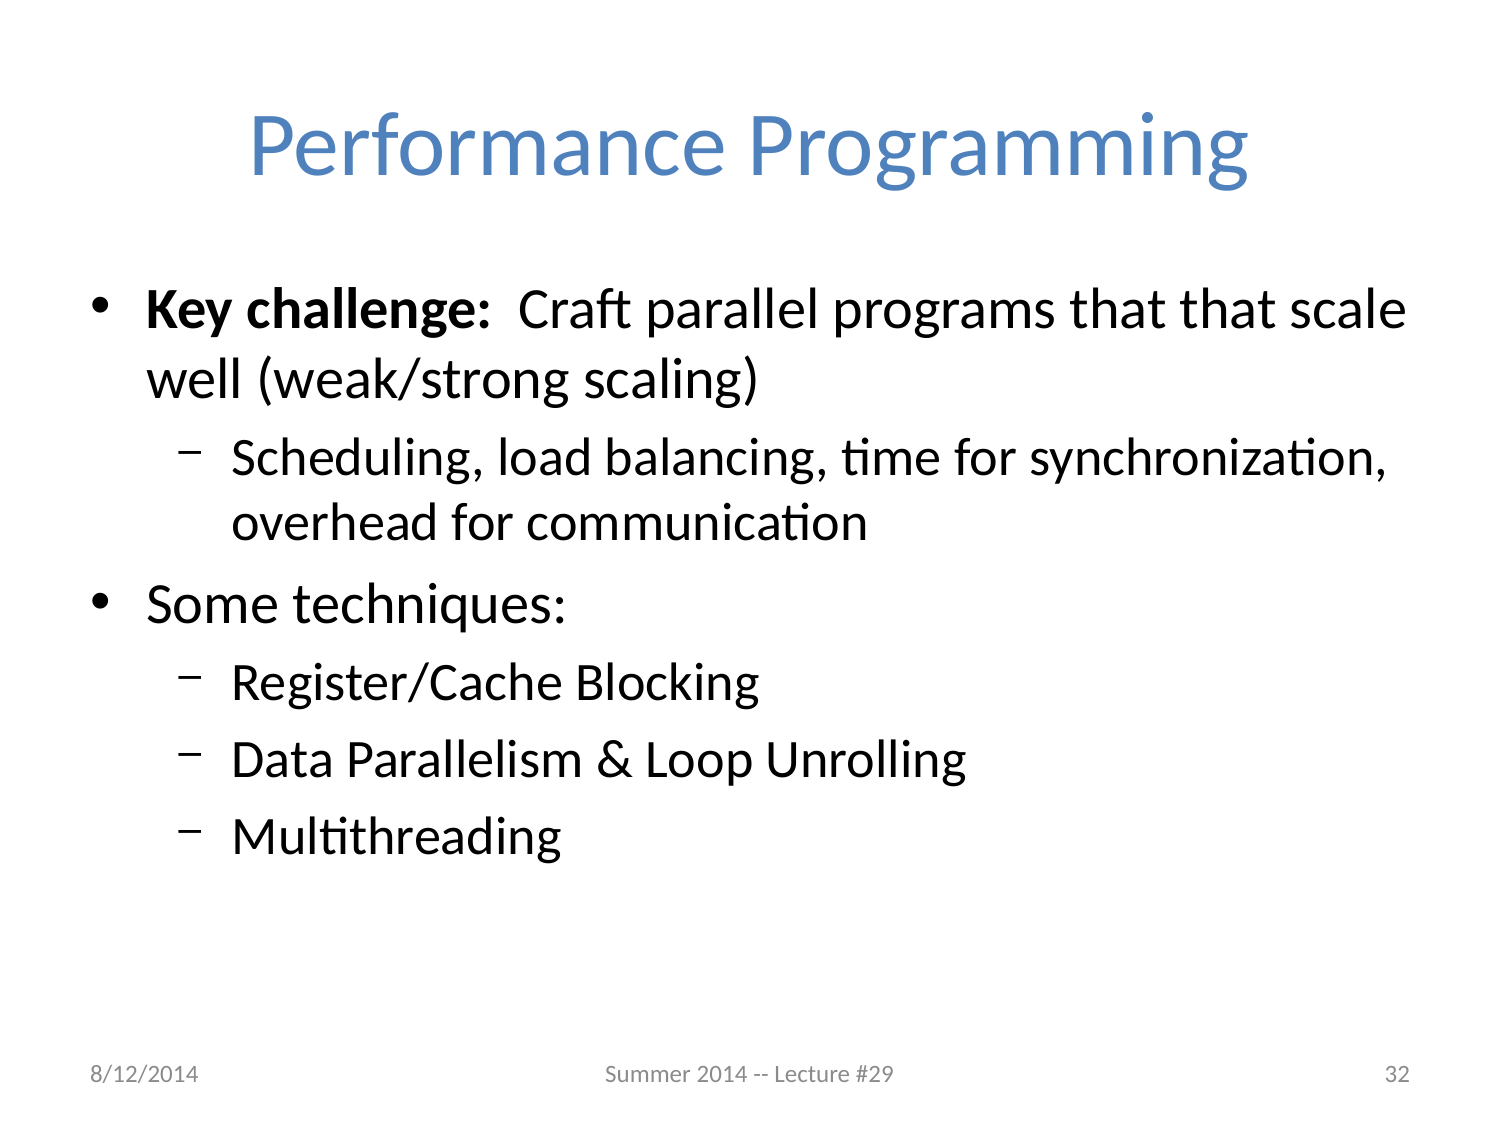

# Performance Programming
Key challenge: Craft parallel programs that that scale well (weak/strong scaling)
Scheduling, load balancing, time for synchronization, overhead for communication
Some techniques:
Register/Cache Blocking
Data Parallelism & Loop Unrolling
Multithreading
8/12/2014
Summer 2014 -- Lecture #29